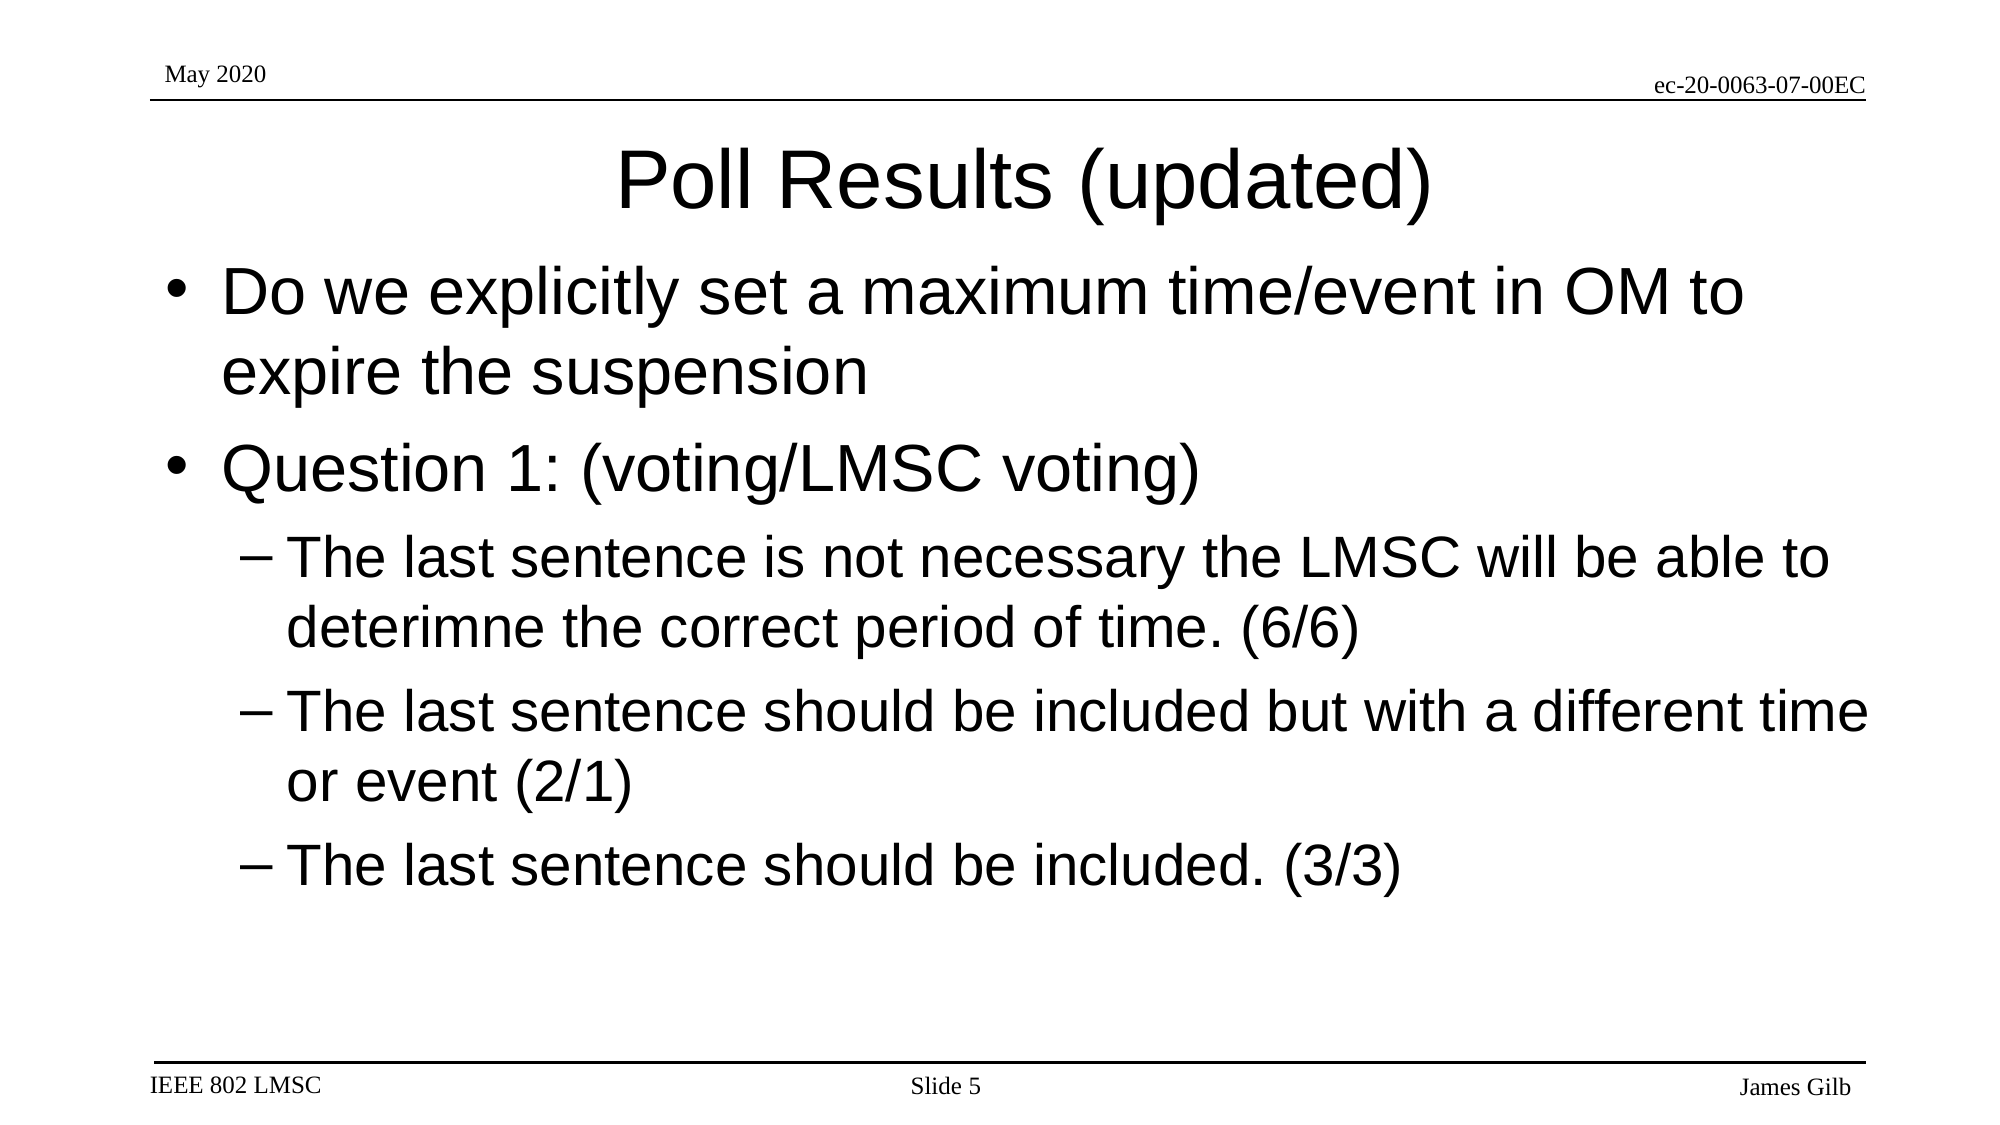

# Poll Results (updated)
Do we explicitly set a maximum time/event in OM to expire the suspension
Question 1: (voting/LMSC voting)
The last sentence is not necessary the LMSC will be able to deterimne the correct period of time. (6/6)
The last sentence should be included but with a different time or event (2/1)
The last sentence should be included. (3/3)
5